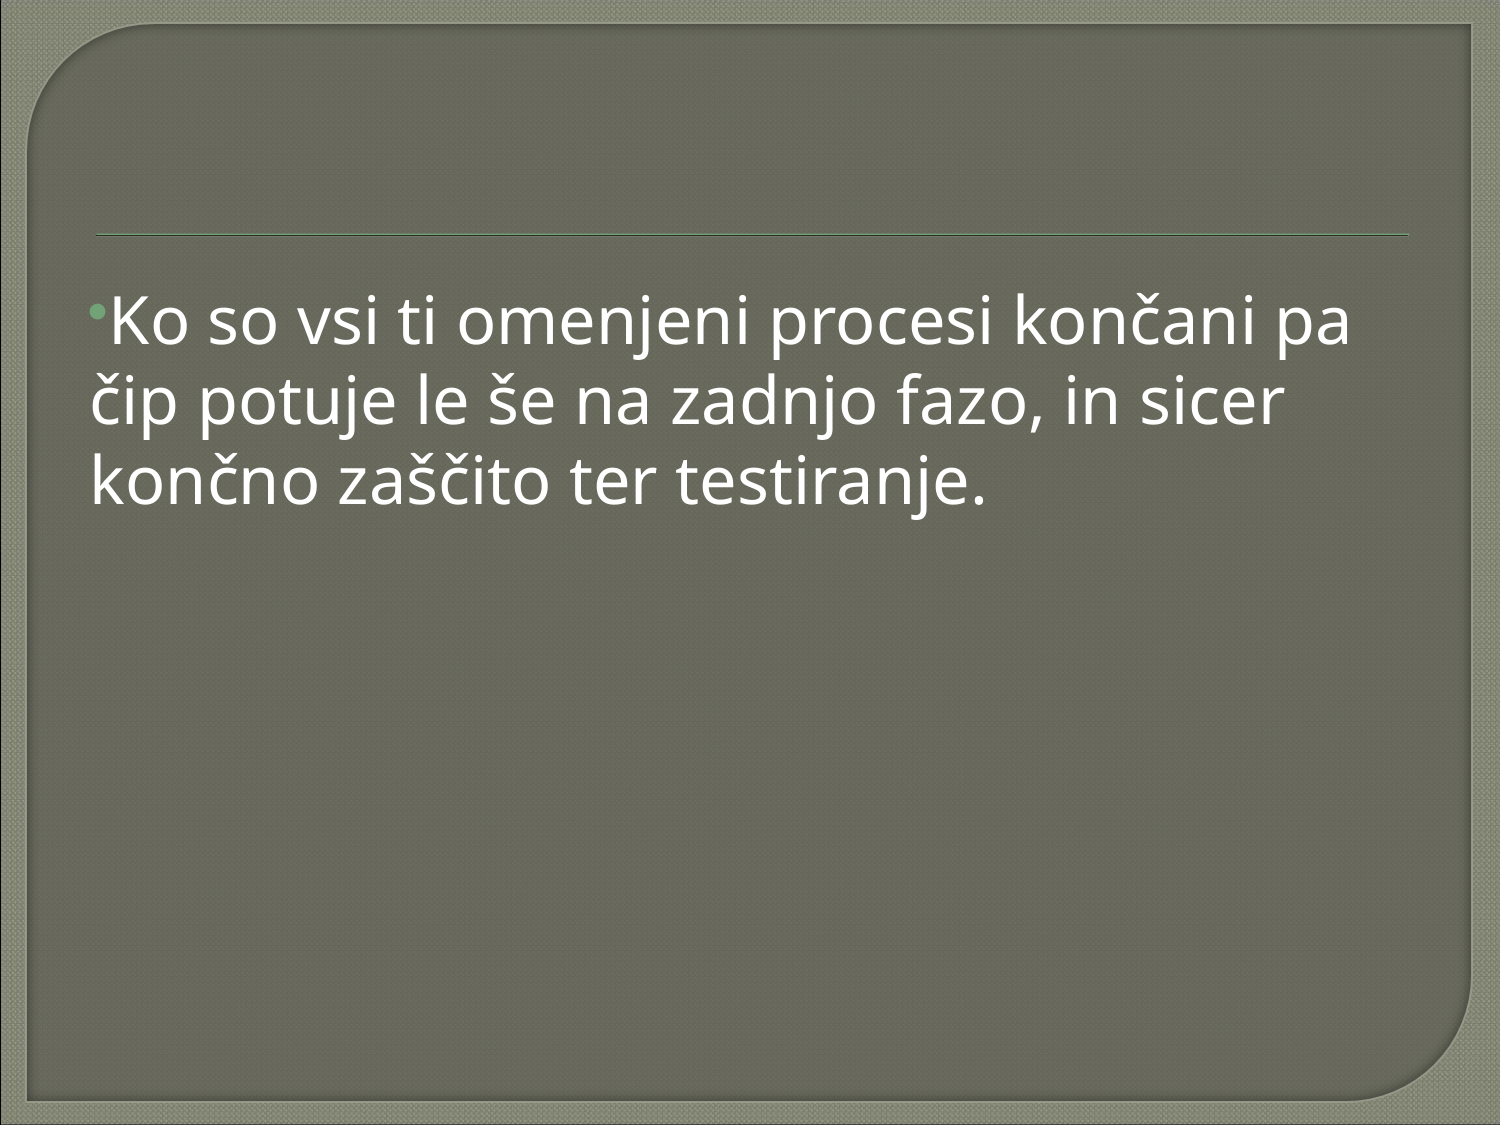

# Ko so vsi ti omenjeni procesi končani pa čip potuje le še na zadnjo fazo, in sicer končno zaščito ter testiranje.